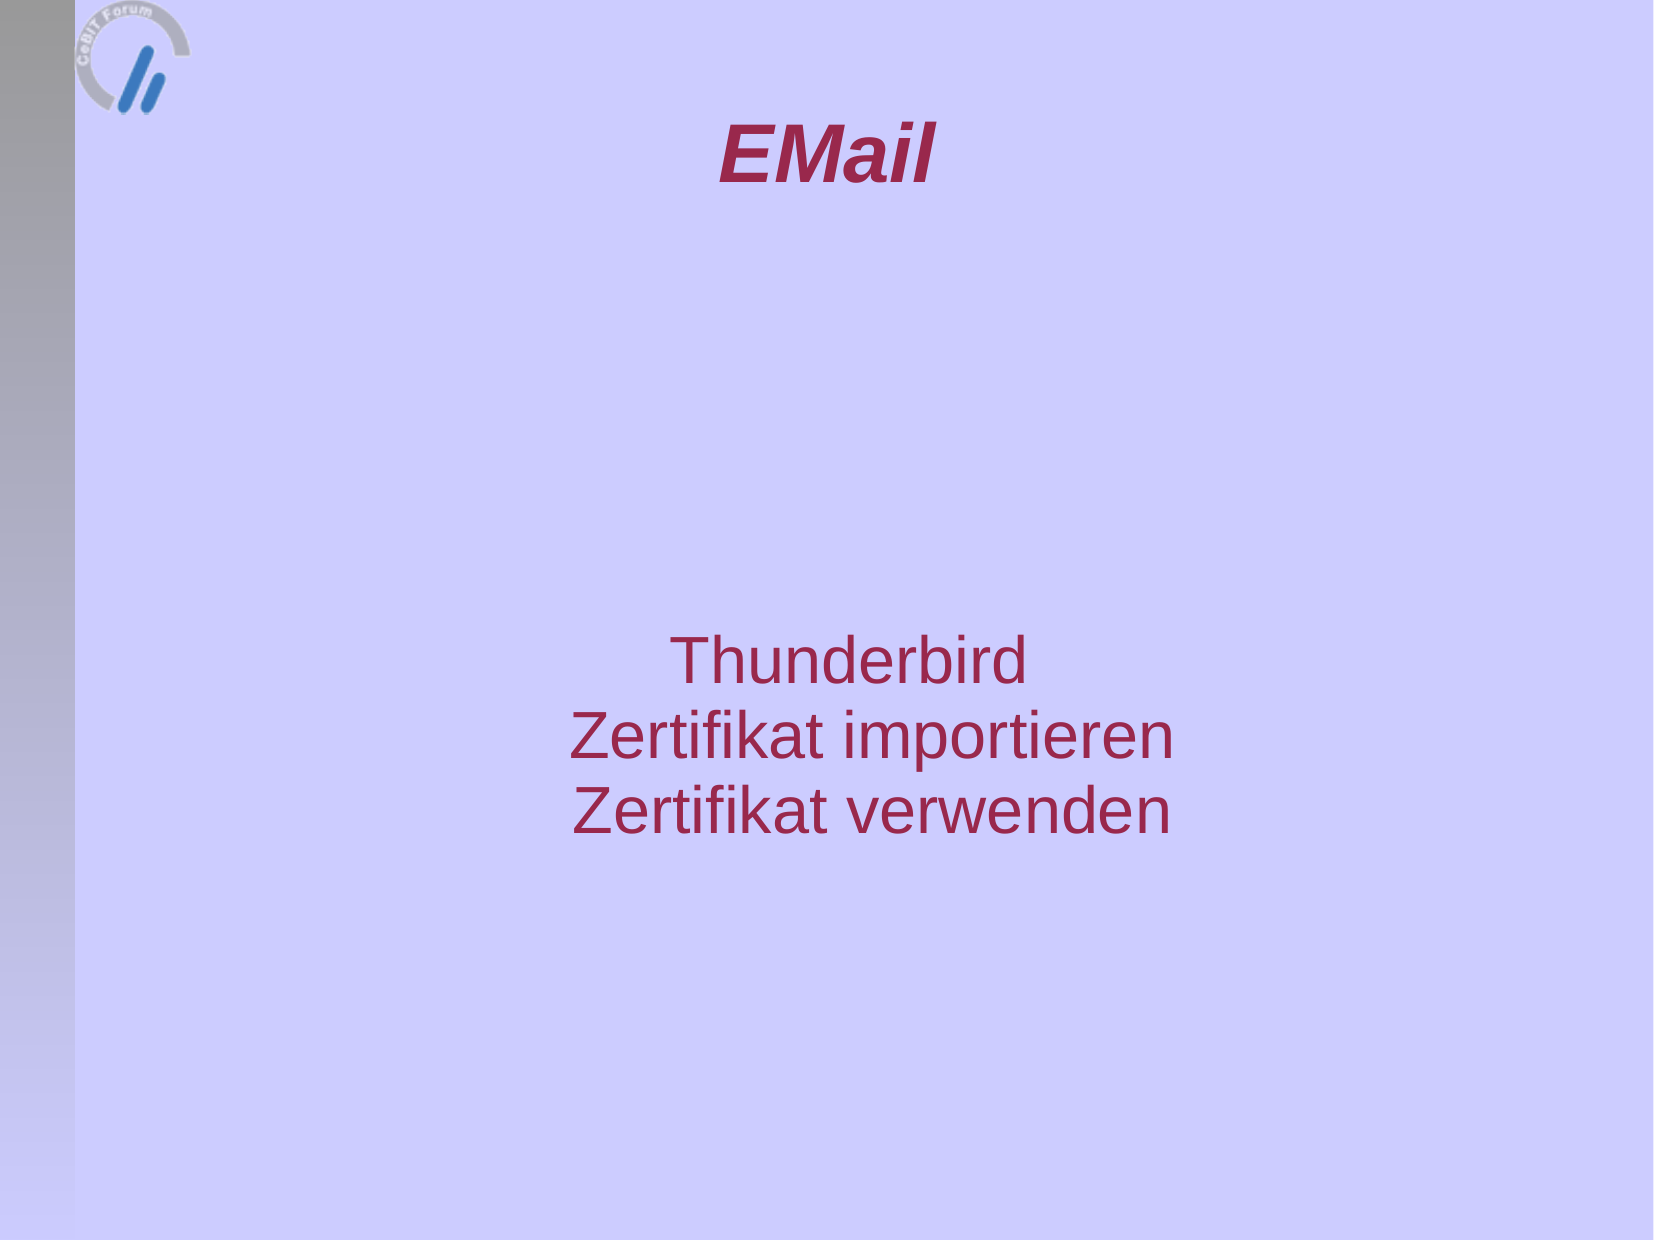

# EMail
Thunderbird
Zertifikat importieren
Zertifikat verwenden